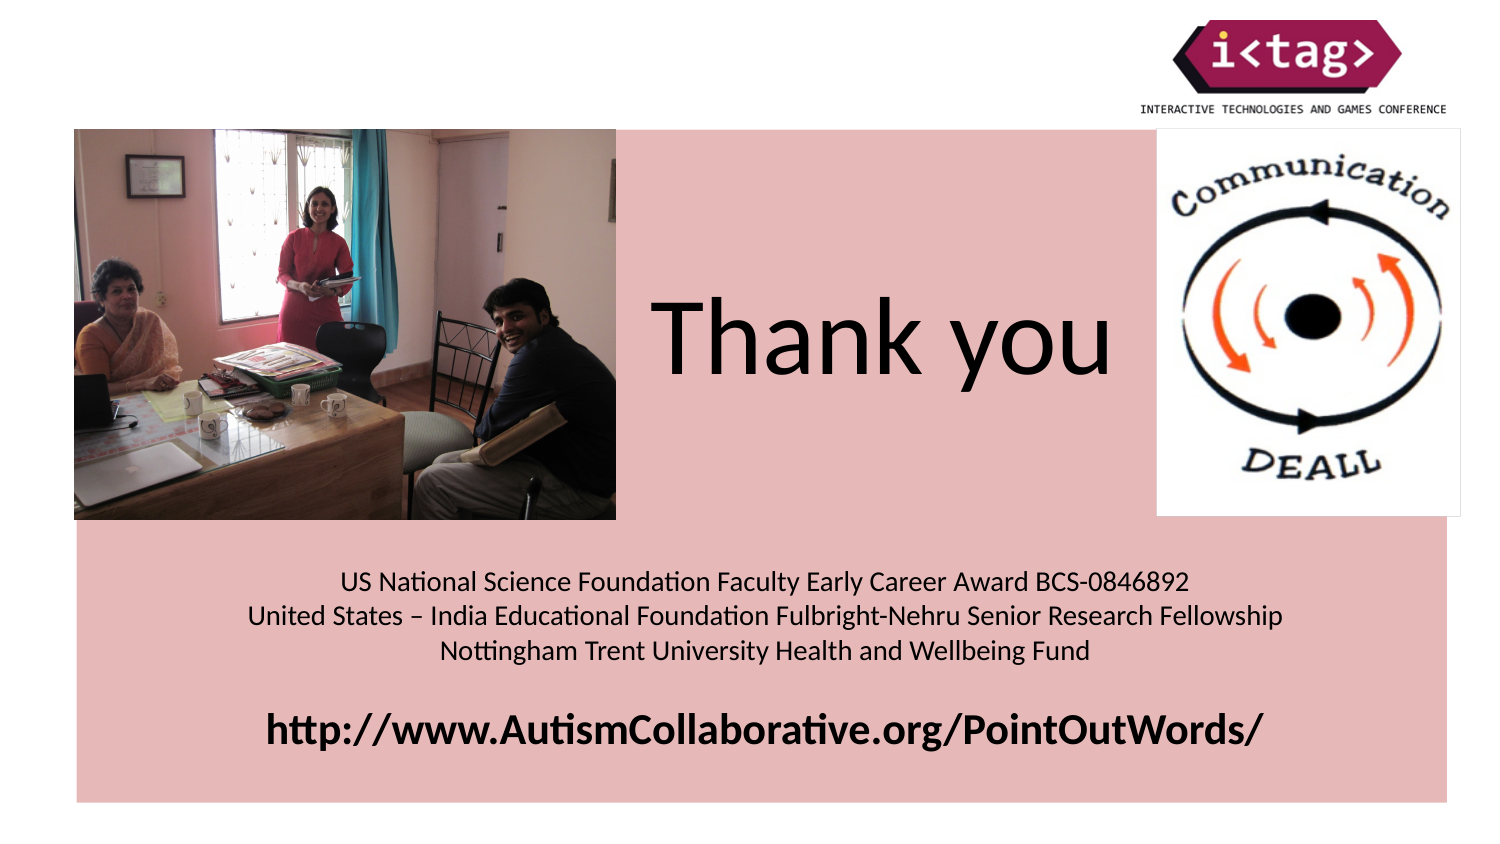

# Thank you
US National Science Foundation Faculty Early Career Award BCS-0846892
United States – India Educational Foundation Fulbright-Nehru Senior Research Fellowship
Nottingham Trent University Health and Wellbeing Fund
http://www.AutismCollaborative.org/PointOutWords/